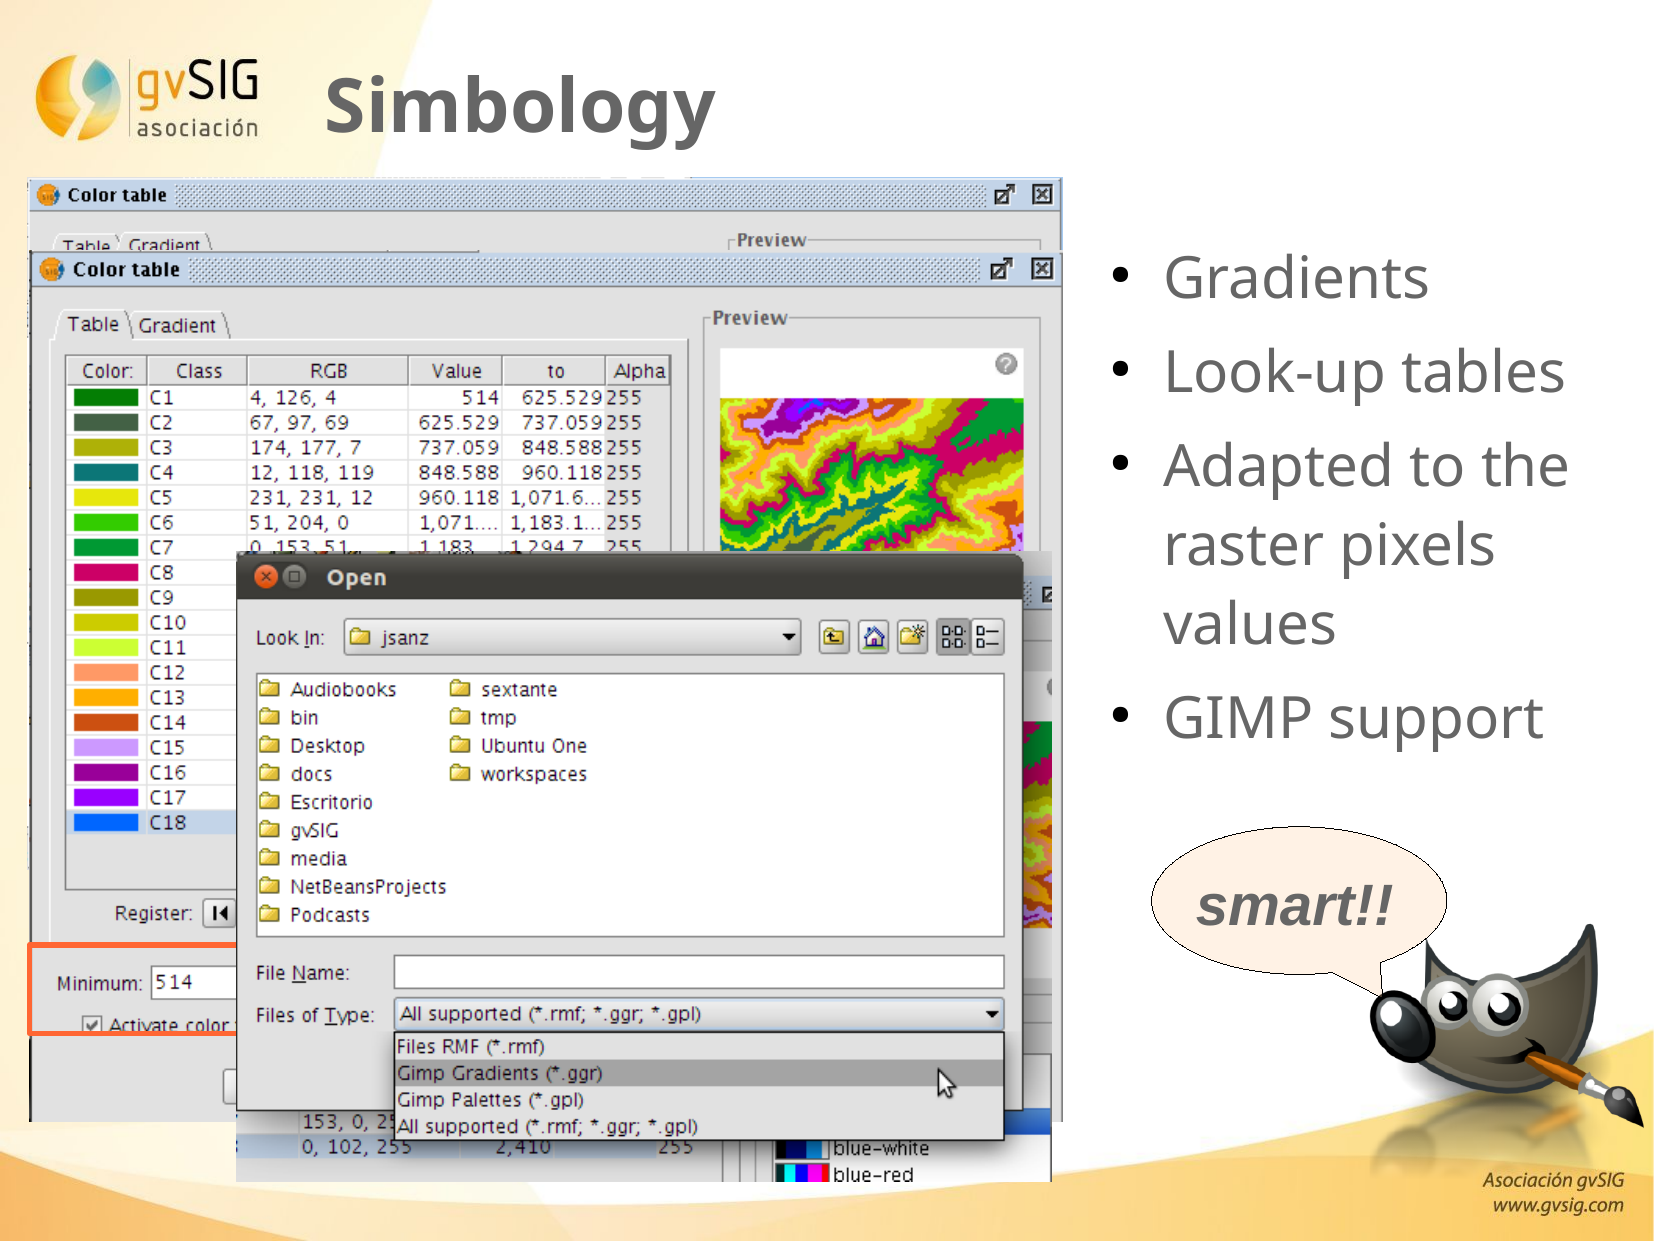

# Simbology
Gradients
Look-up tables
Adapted to the raster pixels values
GIMP support
smart!!